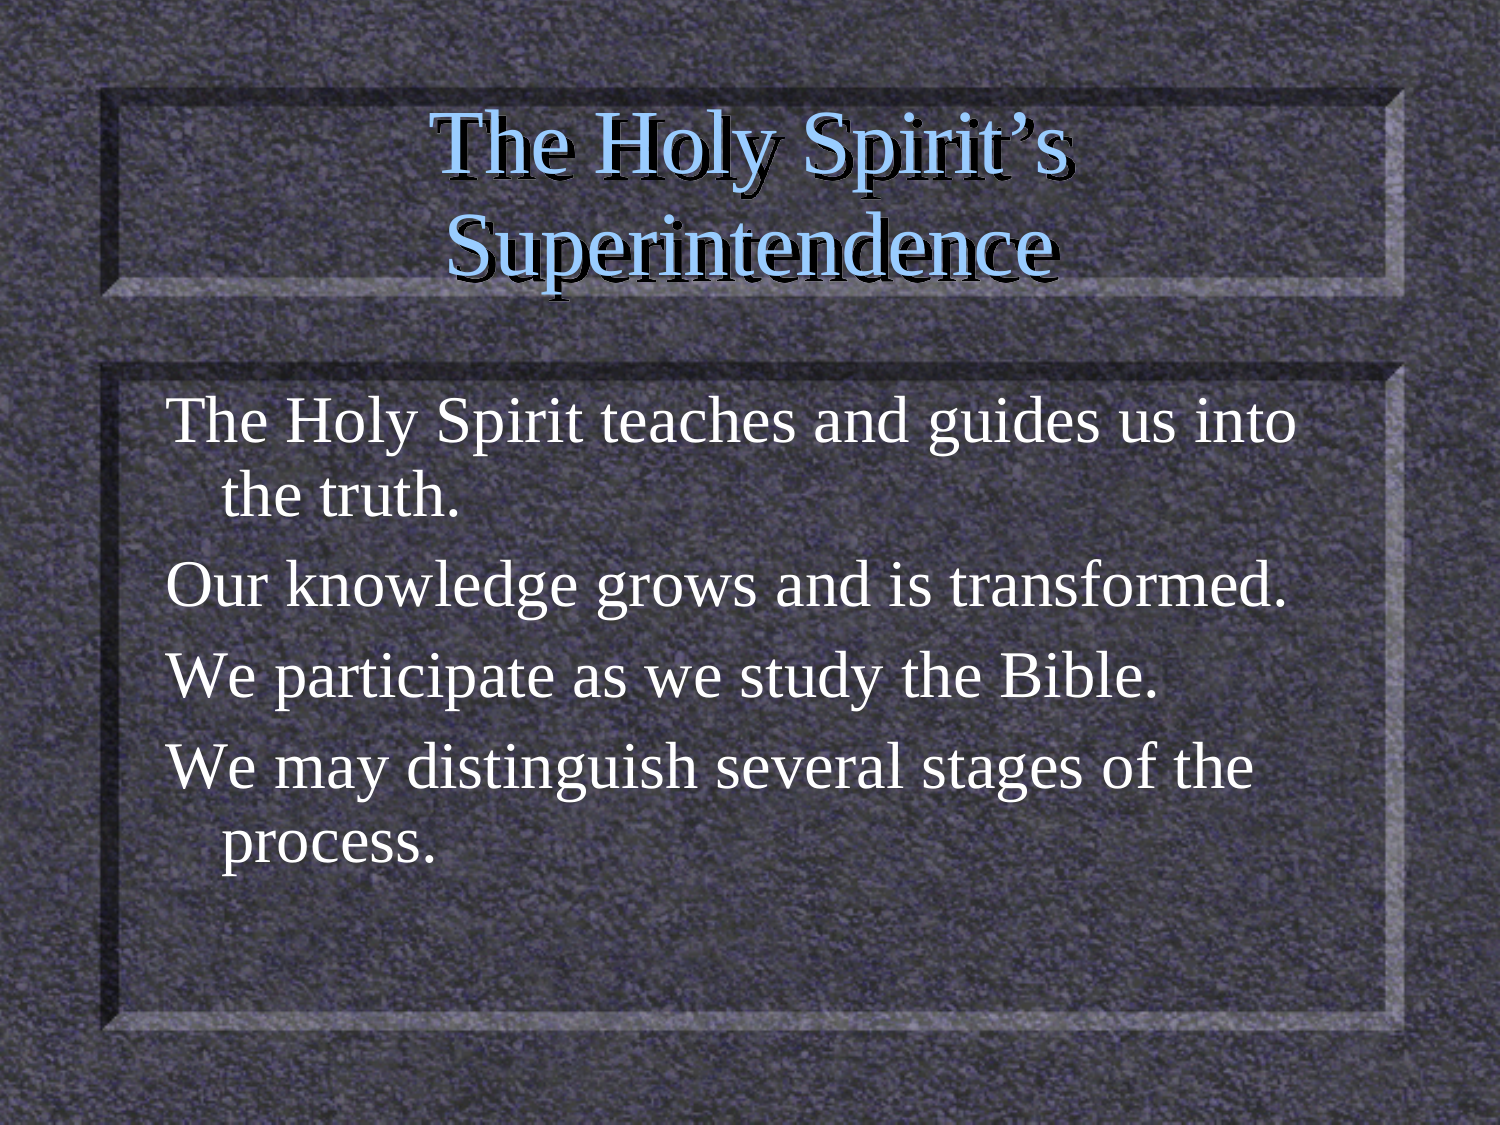

# The Holy Spirit’s Superintendence
The Holy Spirit teaches and guides us into the truth.
Our knowledge grows and is transformed.
We participate as we study the Bible.
We may distinguish several stages of the process.